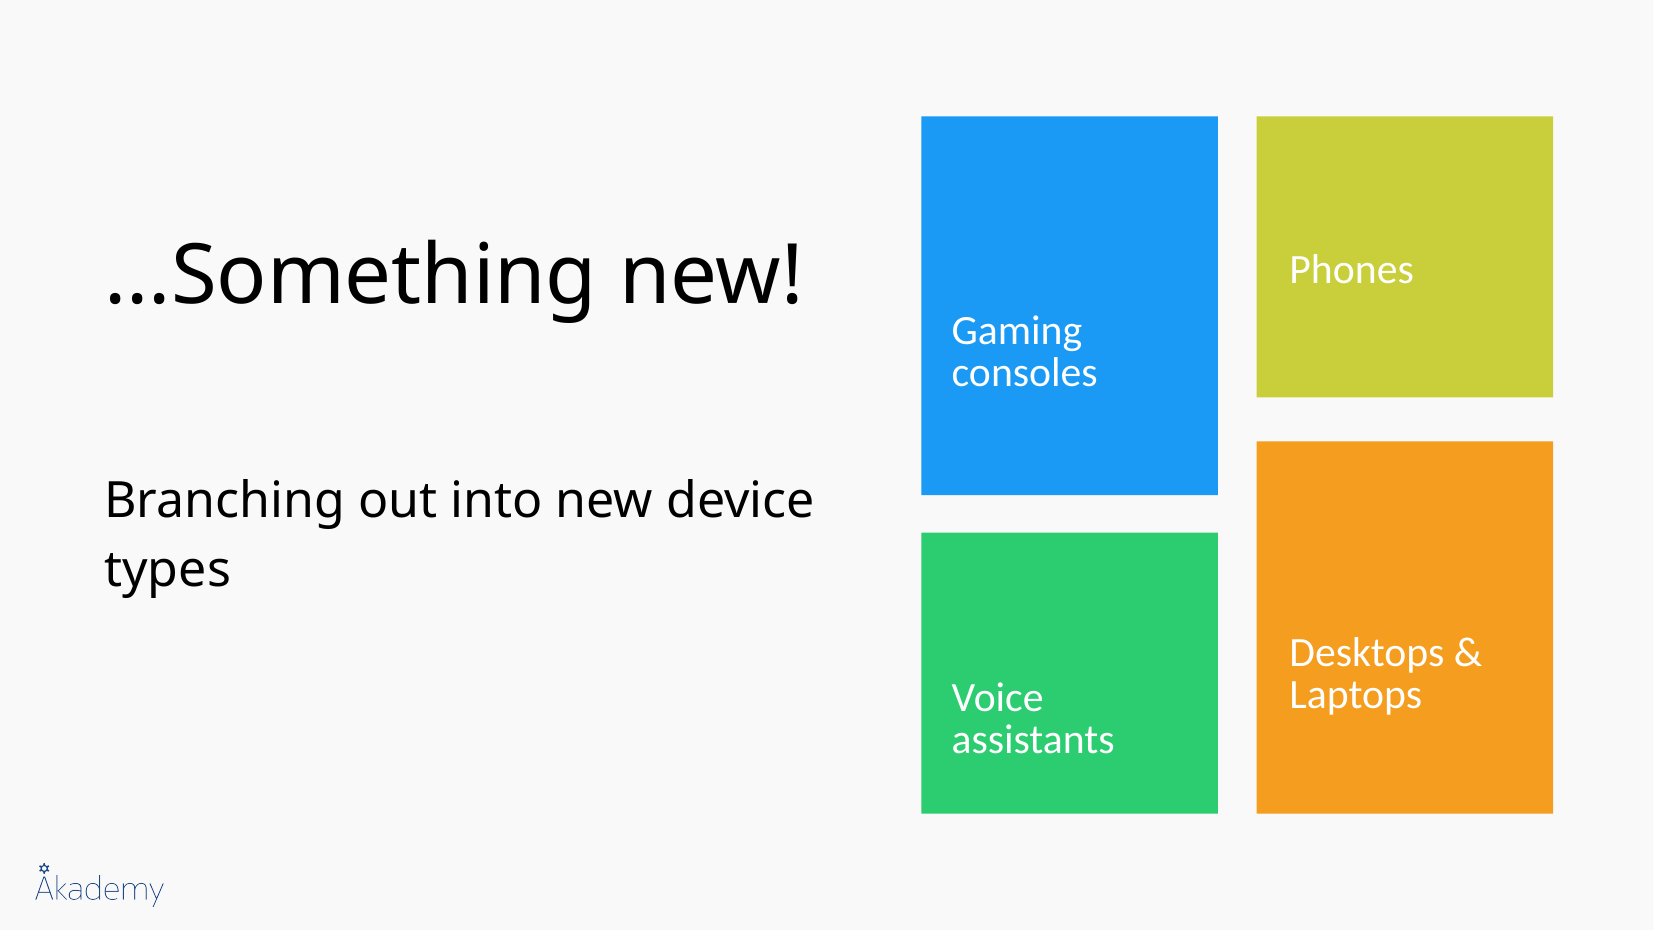

...Something new!
Branching out into new device types
Phones
Gaming consoles
Desktops & Laptops
Voice assistants